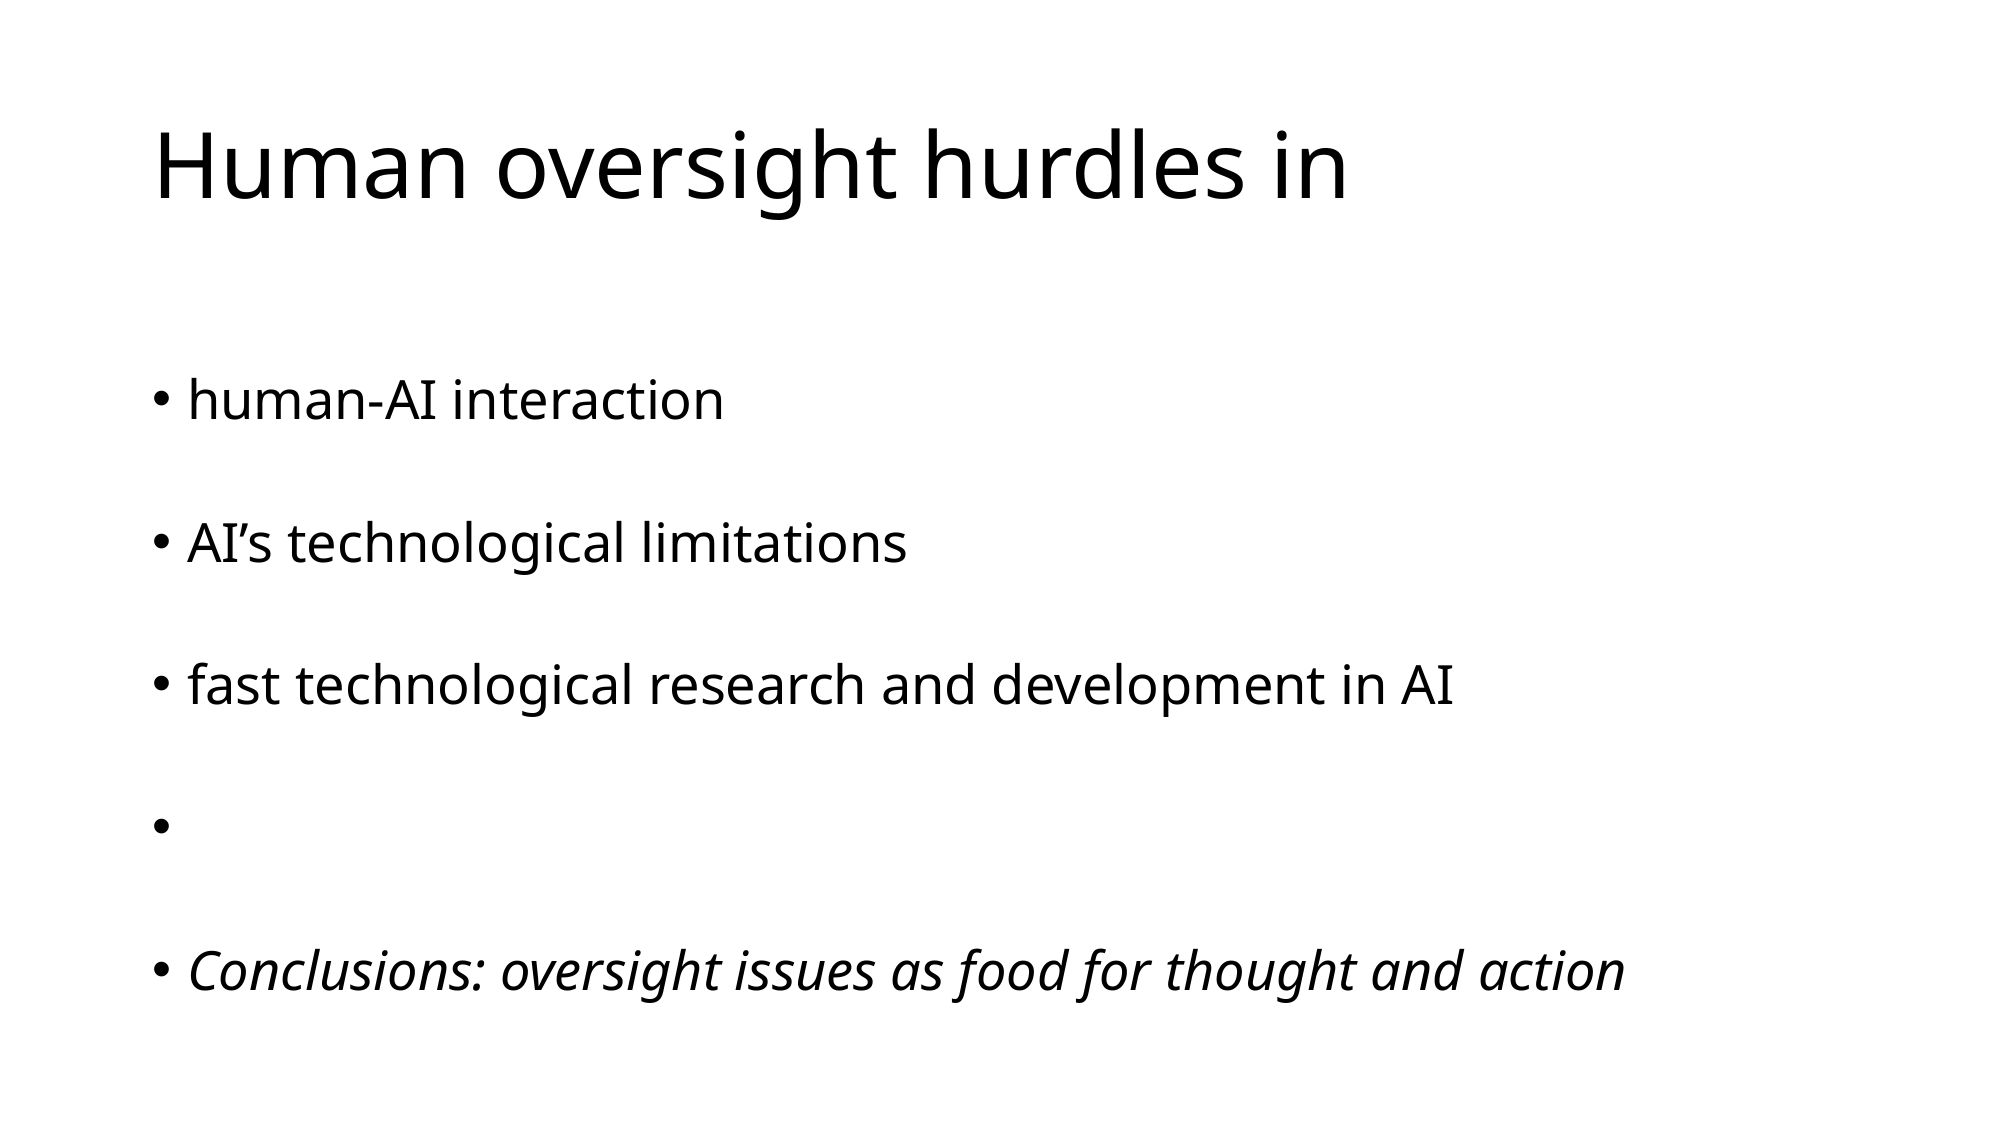

# Human oversight hurdles in
human-AI interaction
AI’s technological limitations
fast technological research and development in AI
Conclusions: oversight issues as food for thought and action